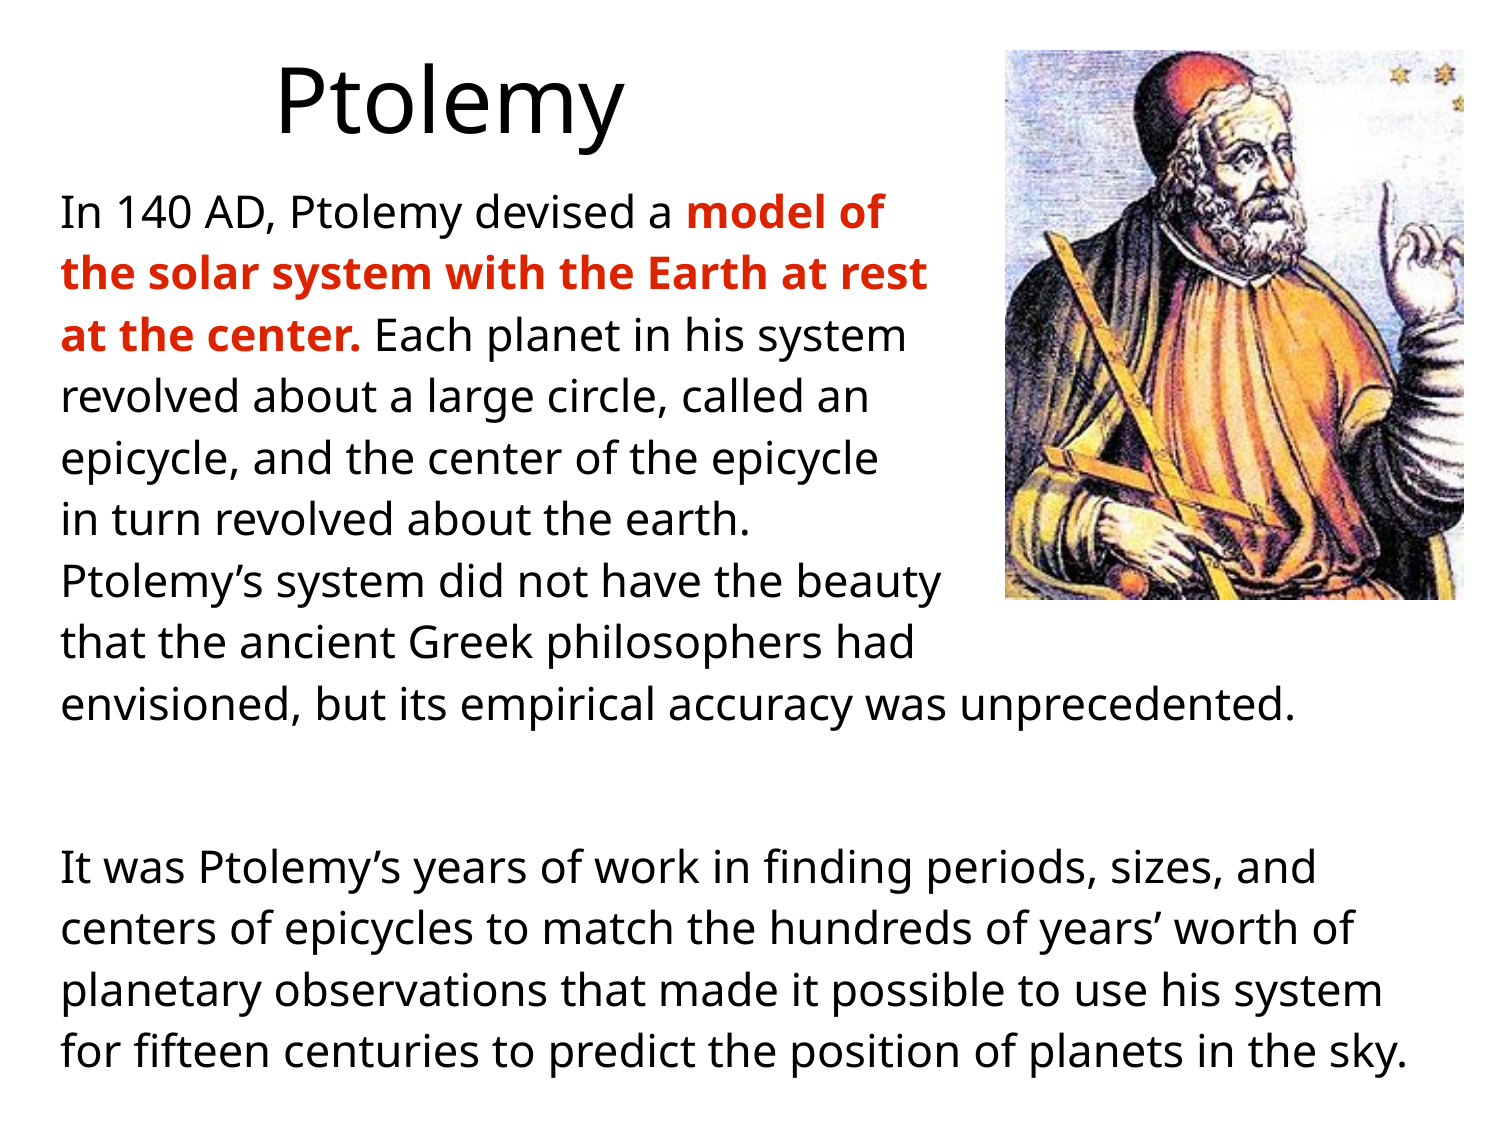

# Ptolemy
In 140 AD, Ptolemy devised a model of
the solar system with the Earth at rest
at the center. Each planet in his system
revolved about a large circle, called an
epicycle, and the center of the epicycle
in turn revolved about the earth.
Ptolemy’s system did not have the beauty
that the ancient Greek philosophers had
envisioned, but its empirical accuracy was unprecedented.
It was Ptolemy’s years of work in finding periods, sizes, and centers of epicycles to match the hundreds of years’ worth of planetary observations that made it possible to use his system for fifteen centuries to predict the position of planets in the sky.